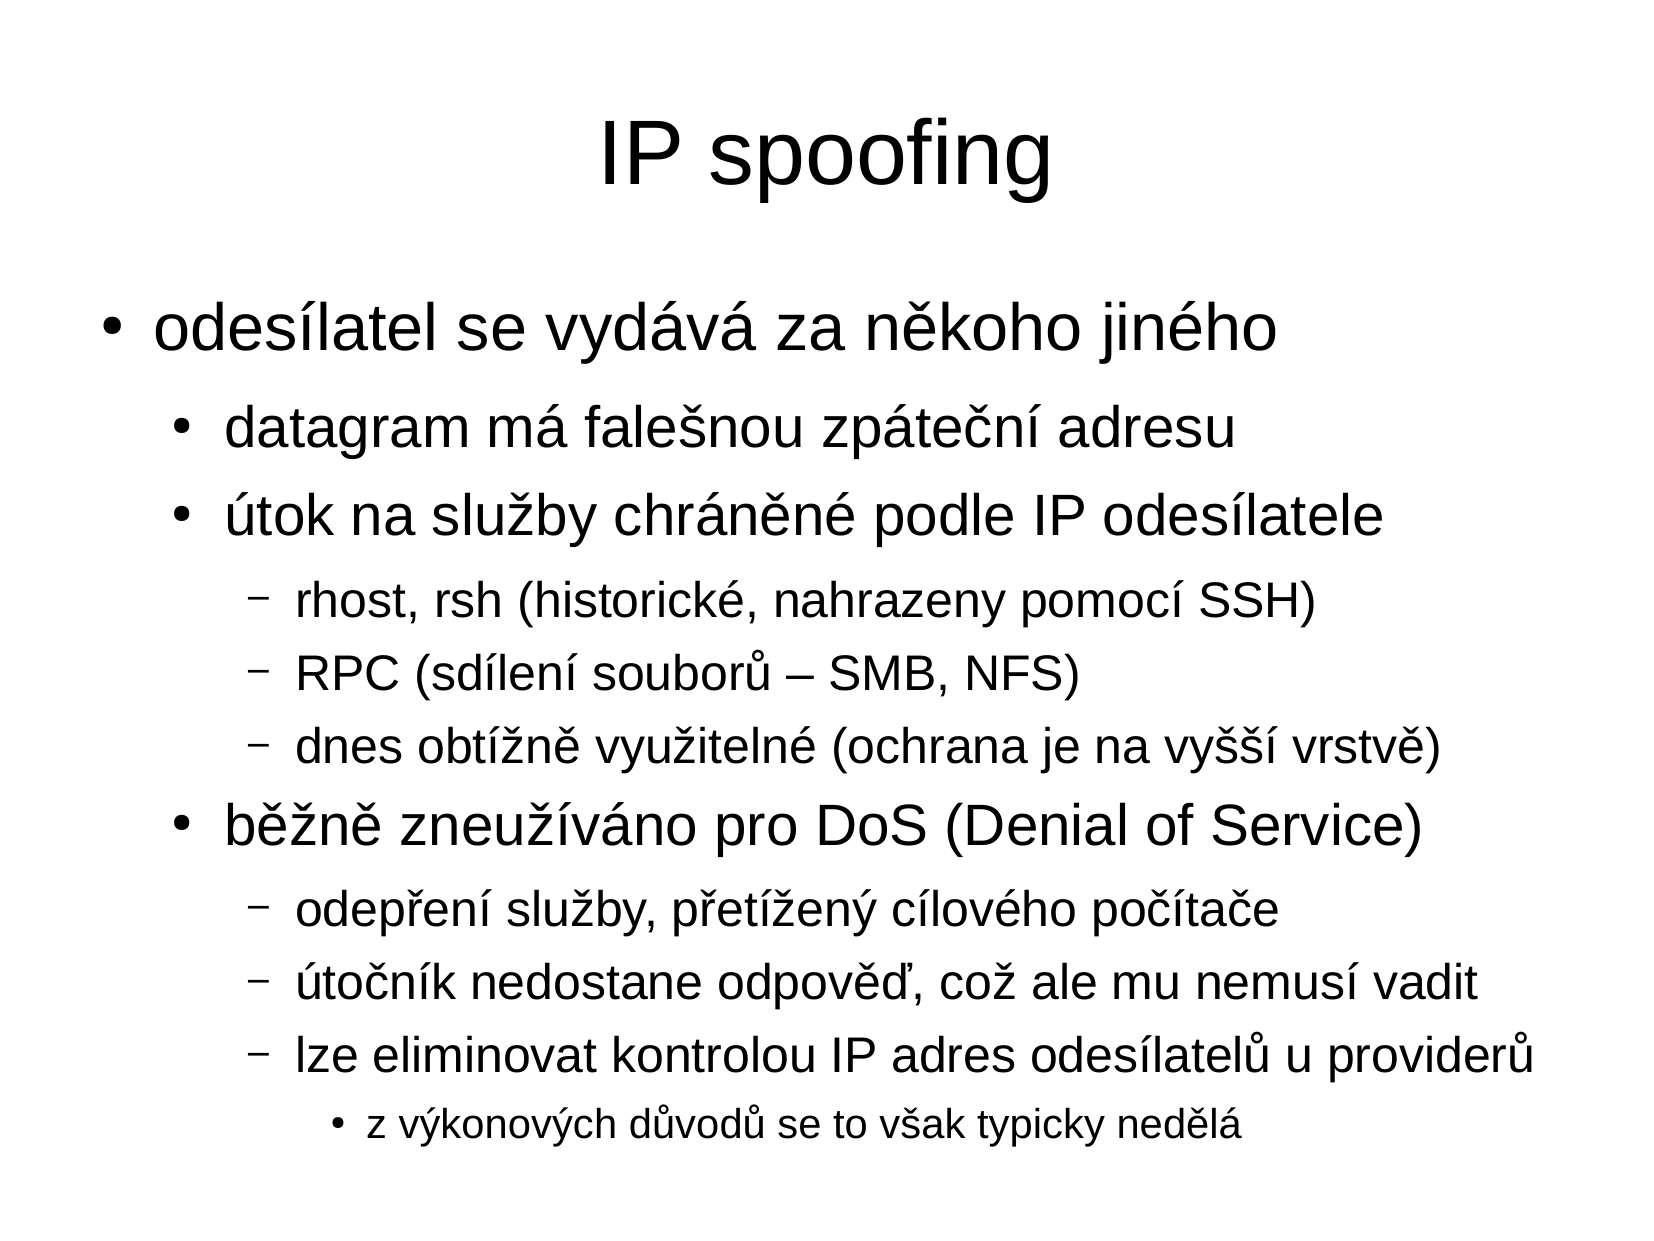

# IP spoofing
odesílatel se vydává za někoho jiného
datagram má falešnou zpáteční adresu
útok na služby chráněné podle IP odesílatele
rhost, rsh (historické, nahrazeny pomocí SSH)
RPC (sdílení souborů – SMB, NFS)
dnes obtížně využitelné (ochrana je na vyšší vrstvě)
běžně zneužíváno pro DoS (Denial of Service)
odepření služby, přetížený cílového počítače
útočník nedostane odpověď, což ale mu nemusí vadit
lze eliminovat kontrolou IP adres odesílatelů u providerů
z výkonových důvodů se to však typicky nedělá